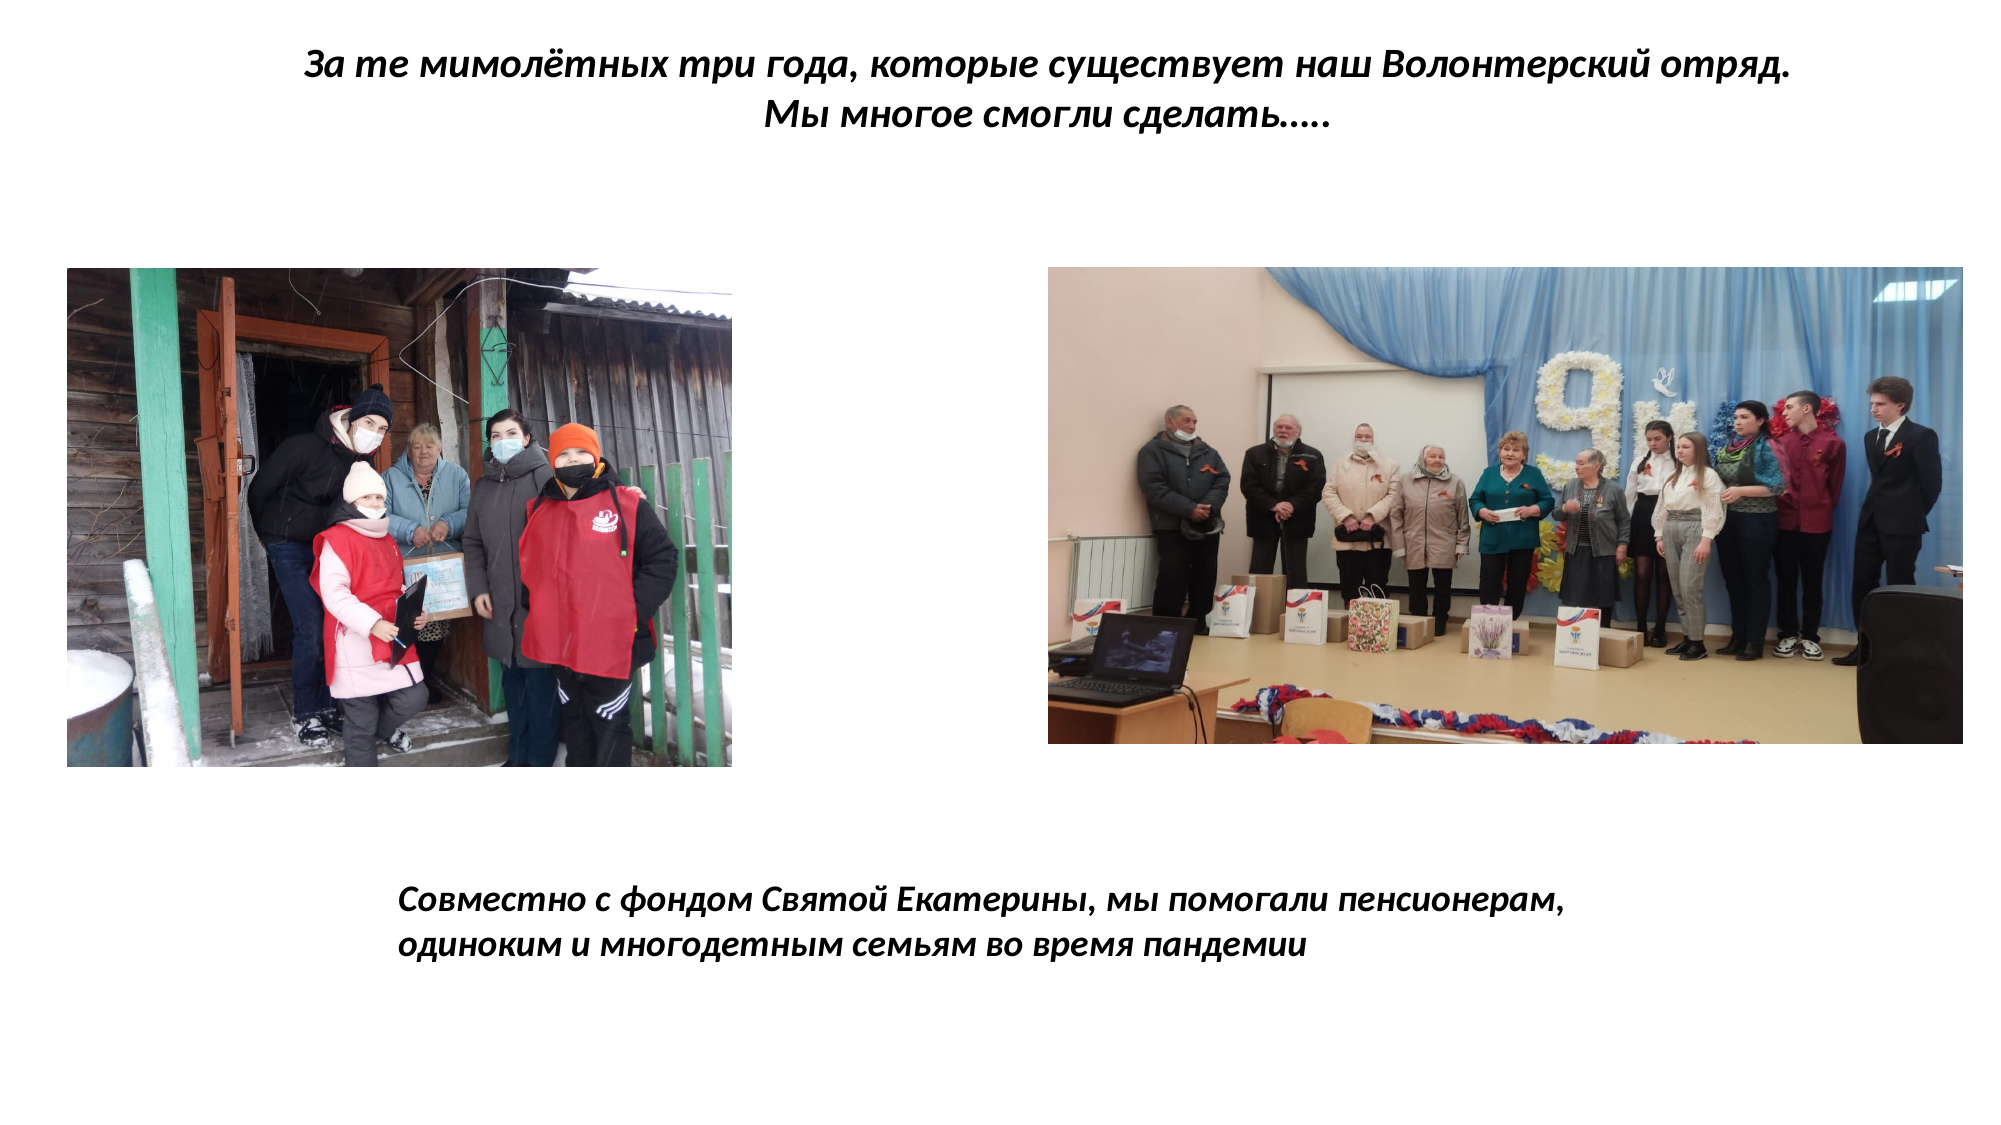

За те мимолётных три года, которые существует наш Волонтерский отряд. Мы многое смогли сделать…..
Совместно с фондом Святой Екатерины, мы помогали пенсионерам, одиноким и многодетным семьям во время пандемии